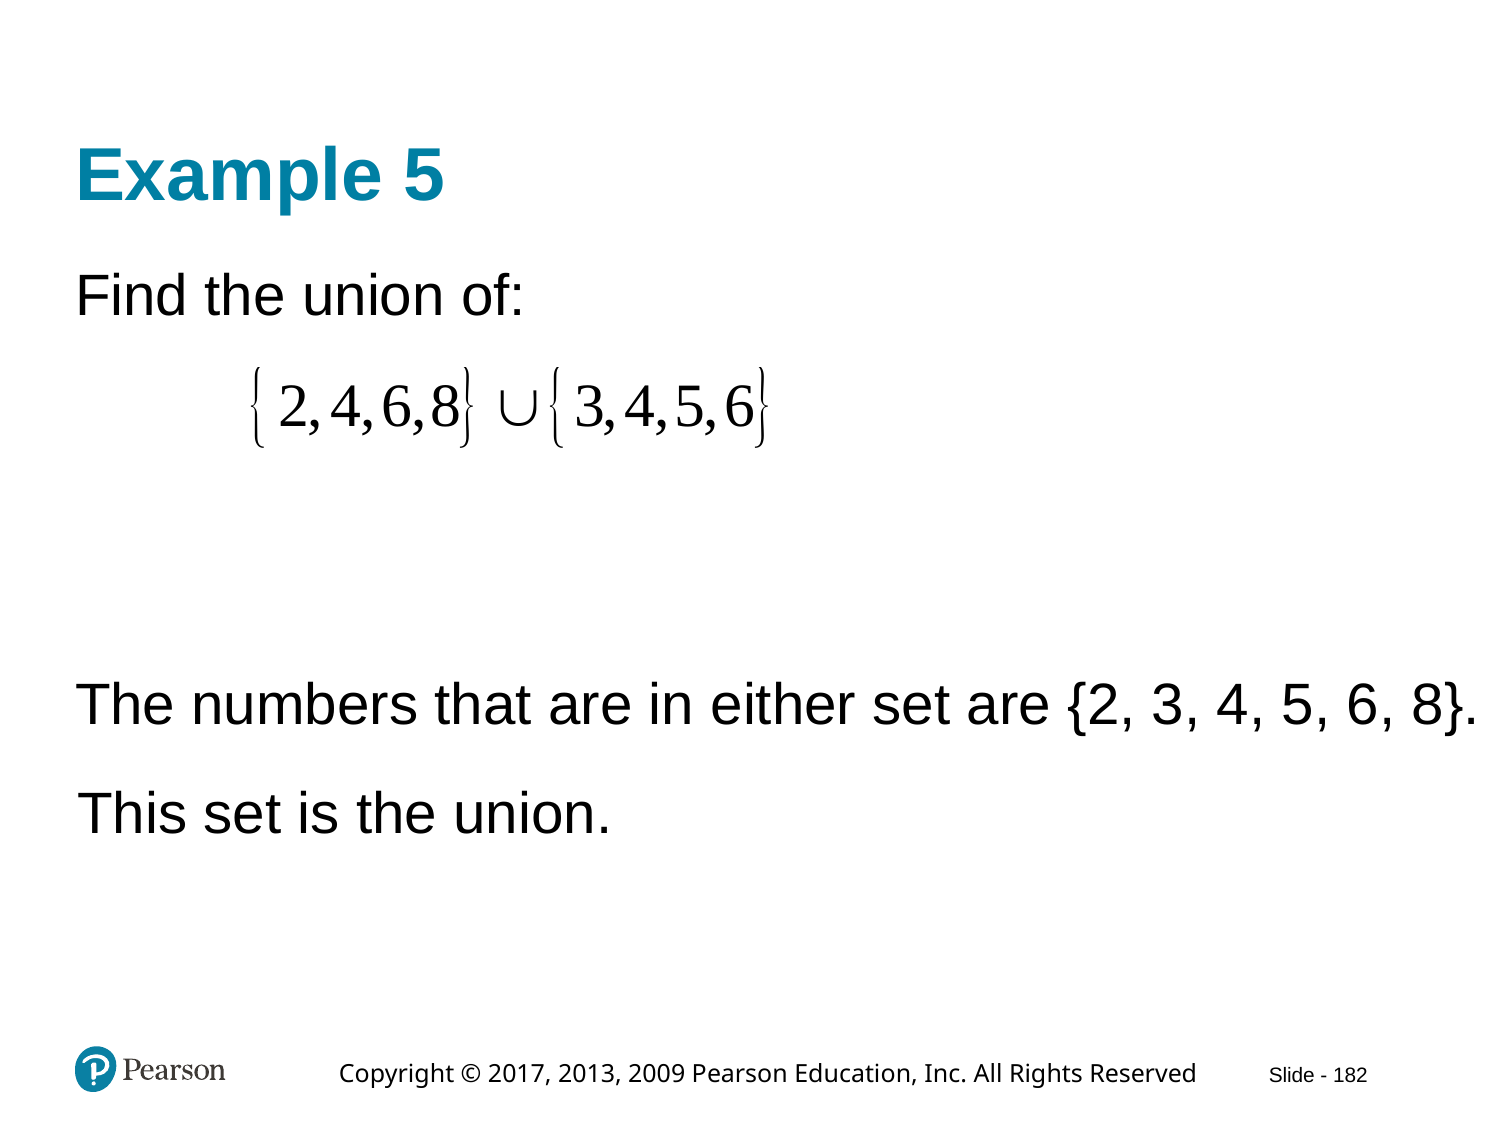

# Example 5
Find the union of:
The numbers that are in either set are {2, 3, 4, 5, 6, 8}.
This set is the union.